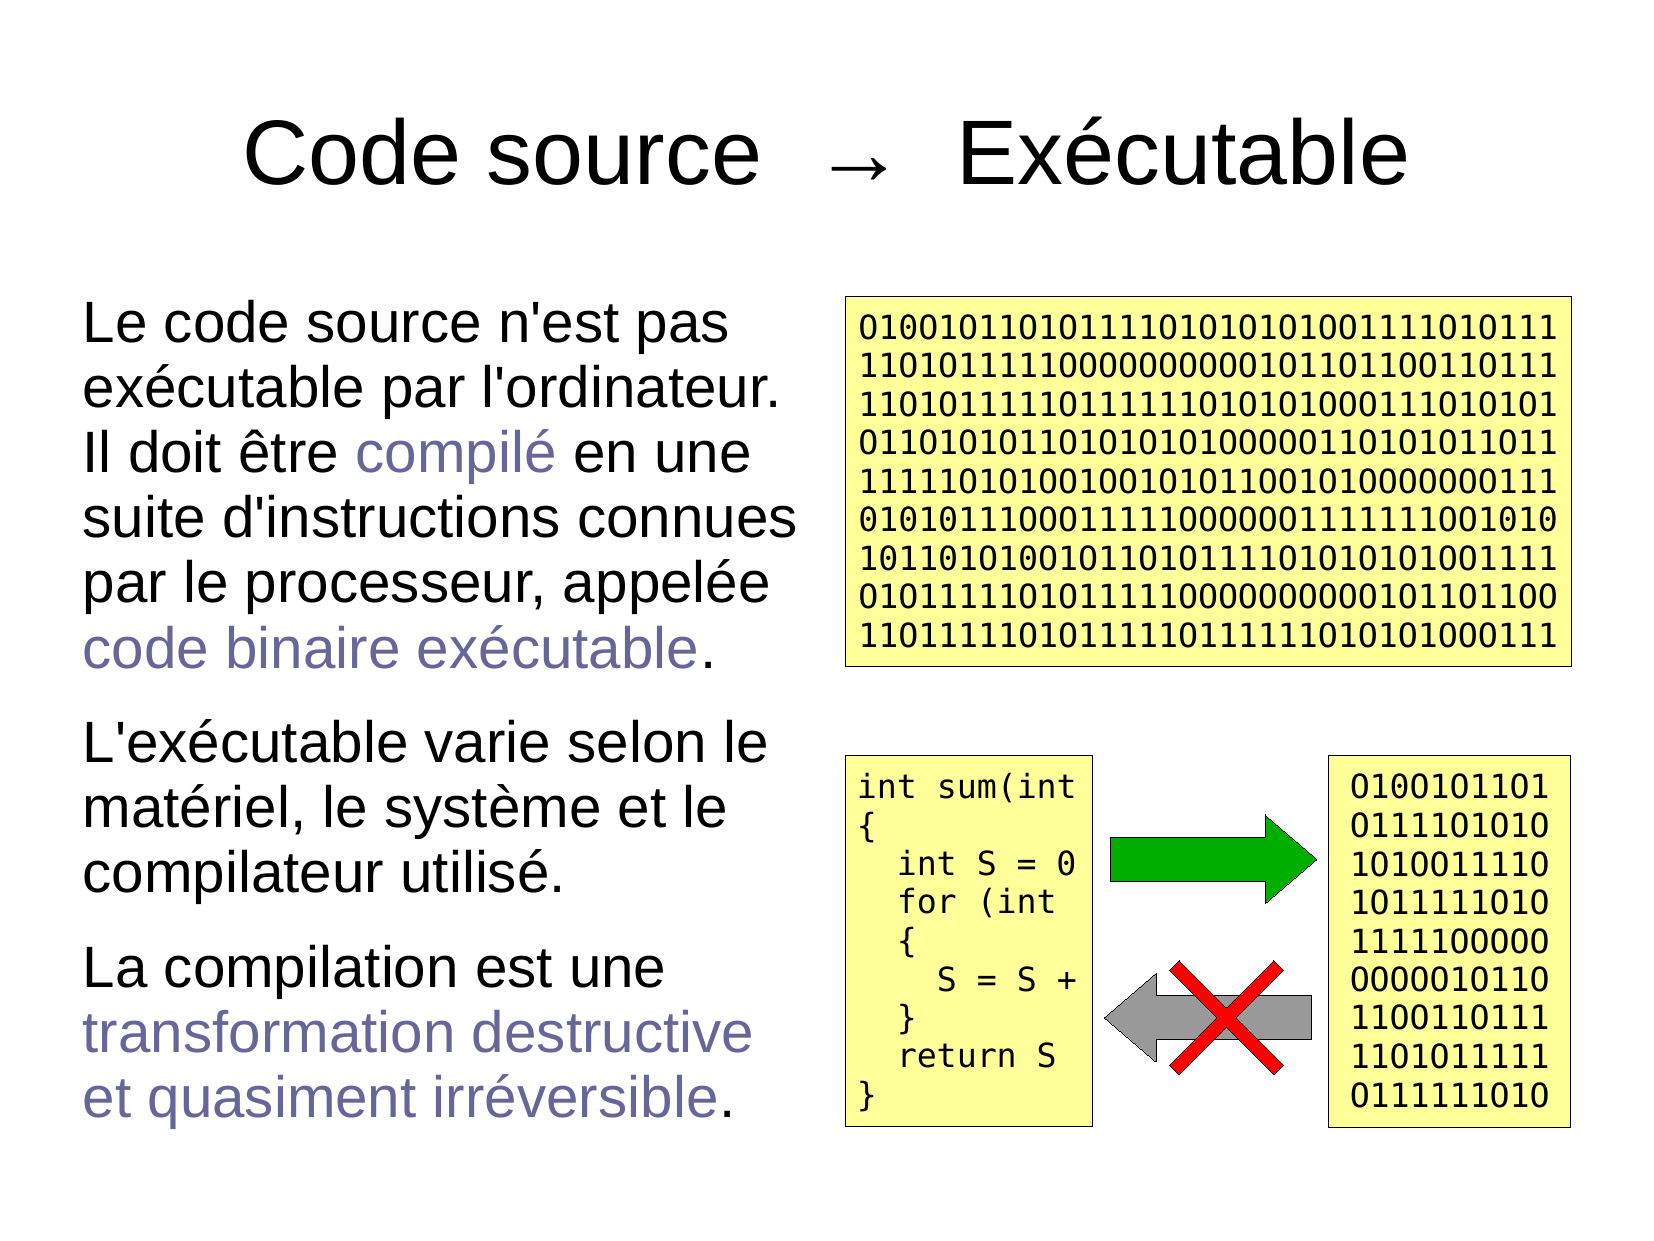

# Code source → Exécutable
Le code source n'est pas exécutable par l'ordinateur. Il doit être compilé en une suite d'instructions connues par le processeur, appelée code binaire exécutable.
L'exécutable varie selon le matériel, le système et le compilateur utilisé.
La compilation est une transformation destructive et quasiment irréversible.
O10O1O11O1O1111O1O1O1O1OO1111O1O11111O1O11111OOOOOOOOOO1O11O11OO11O11111O1O11111O111111O1O1O1OOO111O1O1O1O11O1O1O11O1O1O1O1OOOOO11O1O1O11O1111111O1O1OO1OO1O1O11OO1O1OOOOOOO11101010111OOO11111OOOOOO1111111OO1010101101O10O1O11O1O1111O1O1O1O1OO1111O1O11111O1O11111OOOOOOOOOO1O11O11OO11O11111O1O11111O111111O1O1O1OOO111
int sum(int
{
 int S = 0
 for (int
 {
 S = S +
 }
 return S
}
O10O1O11O1O1111O1O1O1O1OO1111O1O11111O1O11111OOOOOOOOOO1O11O11OO11O11111O1O11111O111111O1O